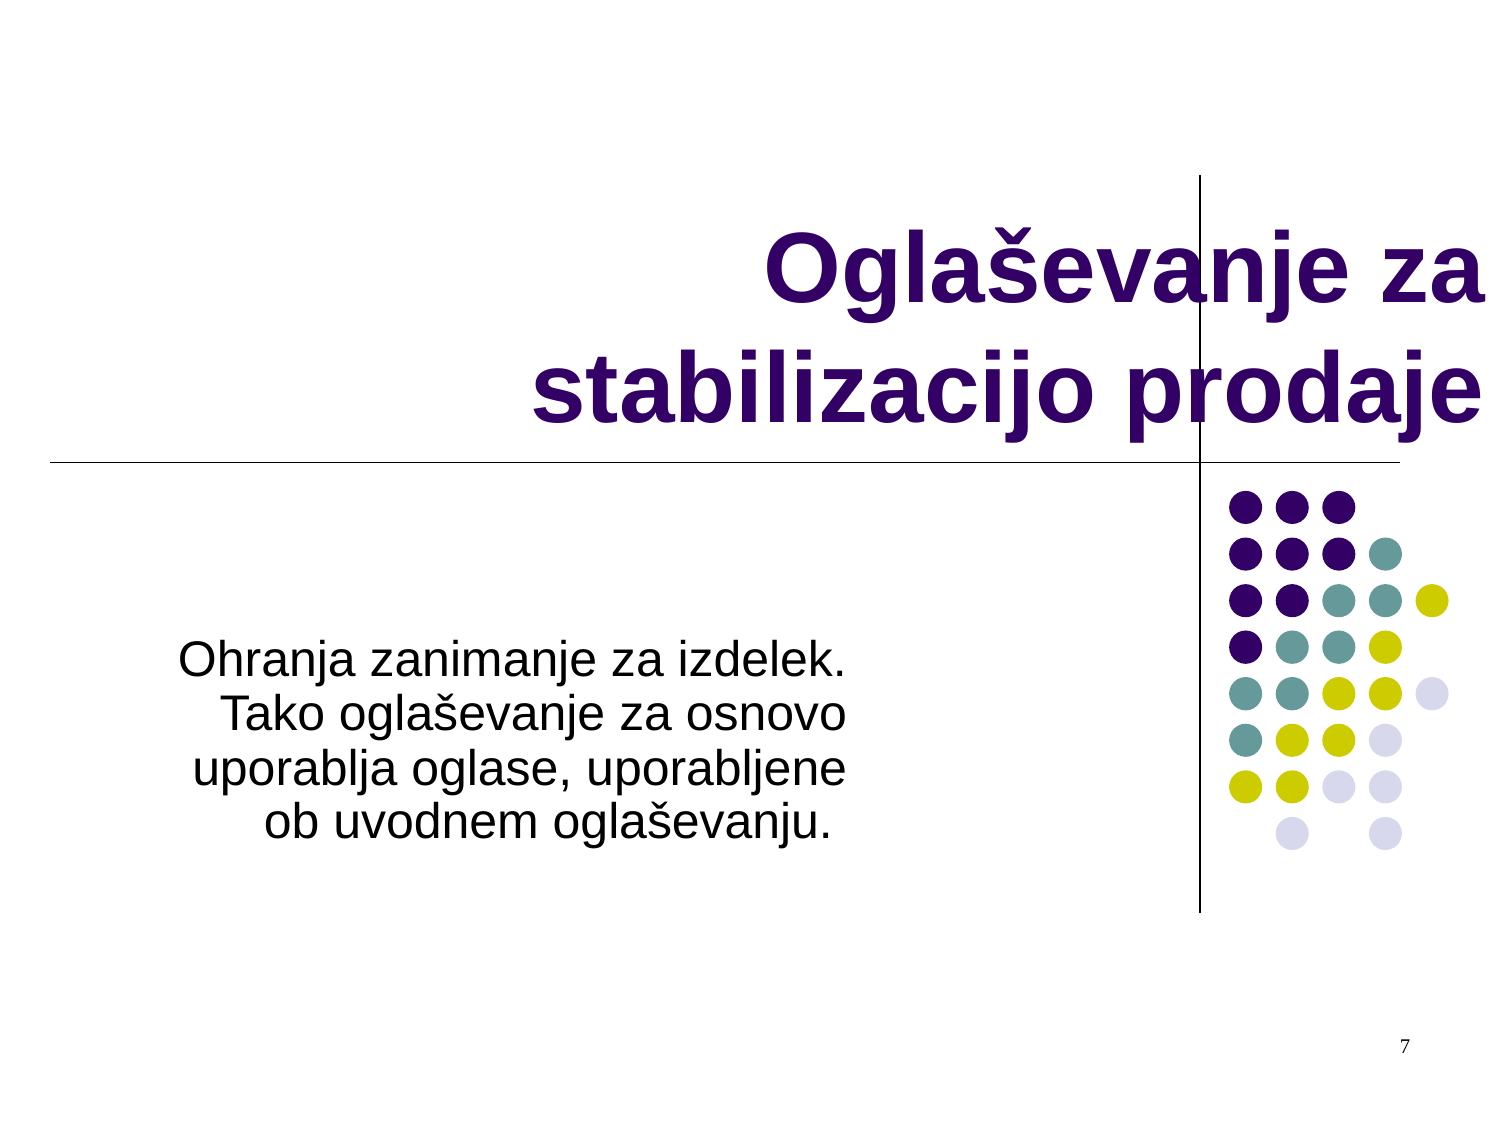

# Oglaševanje za stabilizacijo prodaje
Ohranja zanimanje za izdelek. Tako oglaševanje za osnovo uporablja oglase, uporabljene ob uvodnem oglaševanju.
7